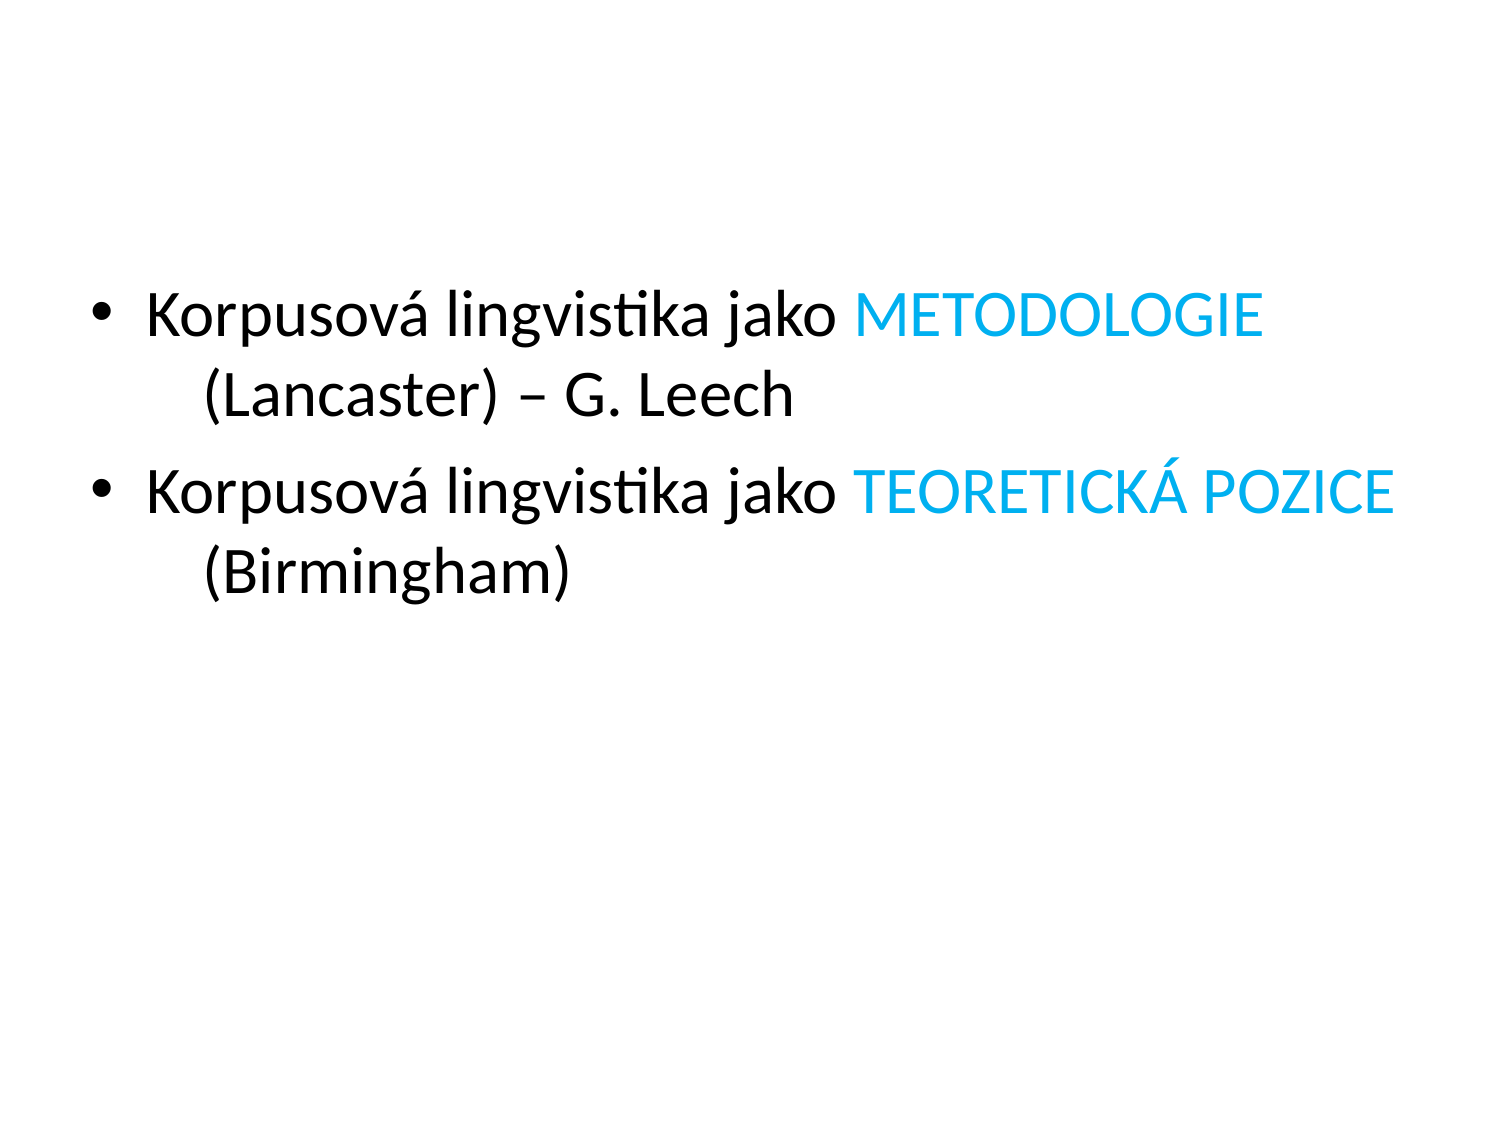

#
Korpusová lingvistika jako METODOLOGIE (Lancaster) – G. Leech
Korpusová lingvistika jako TEORETICKÁ POZICE (Birmingham)